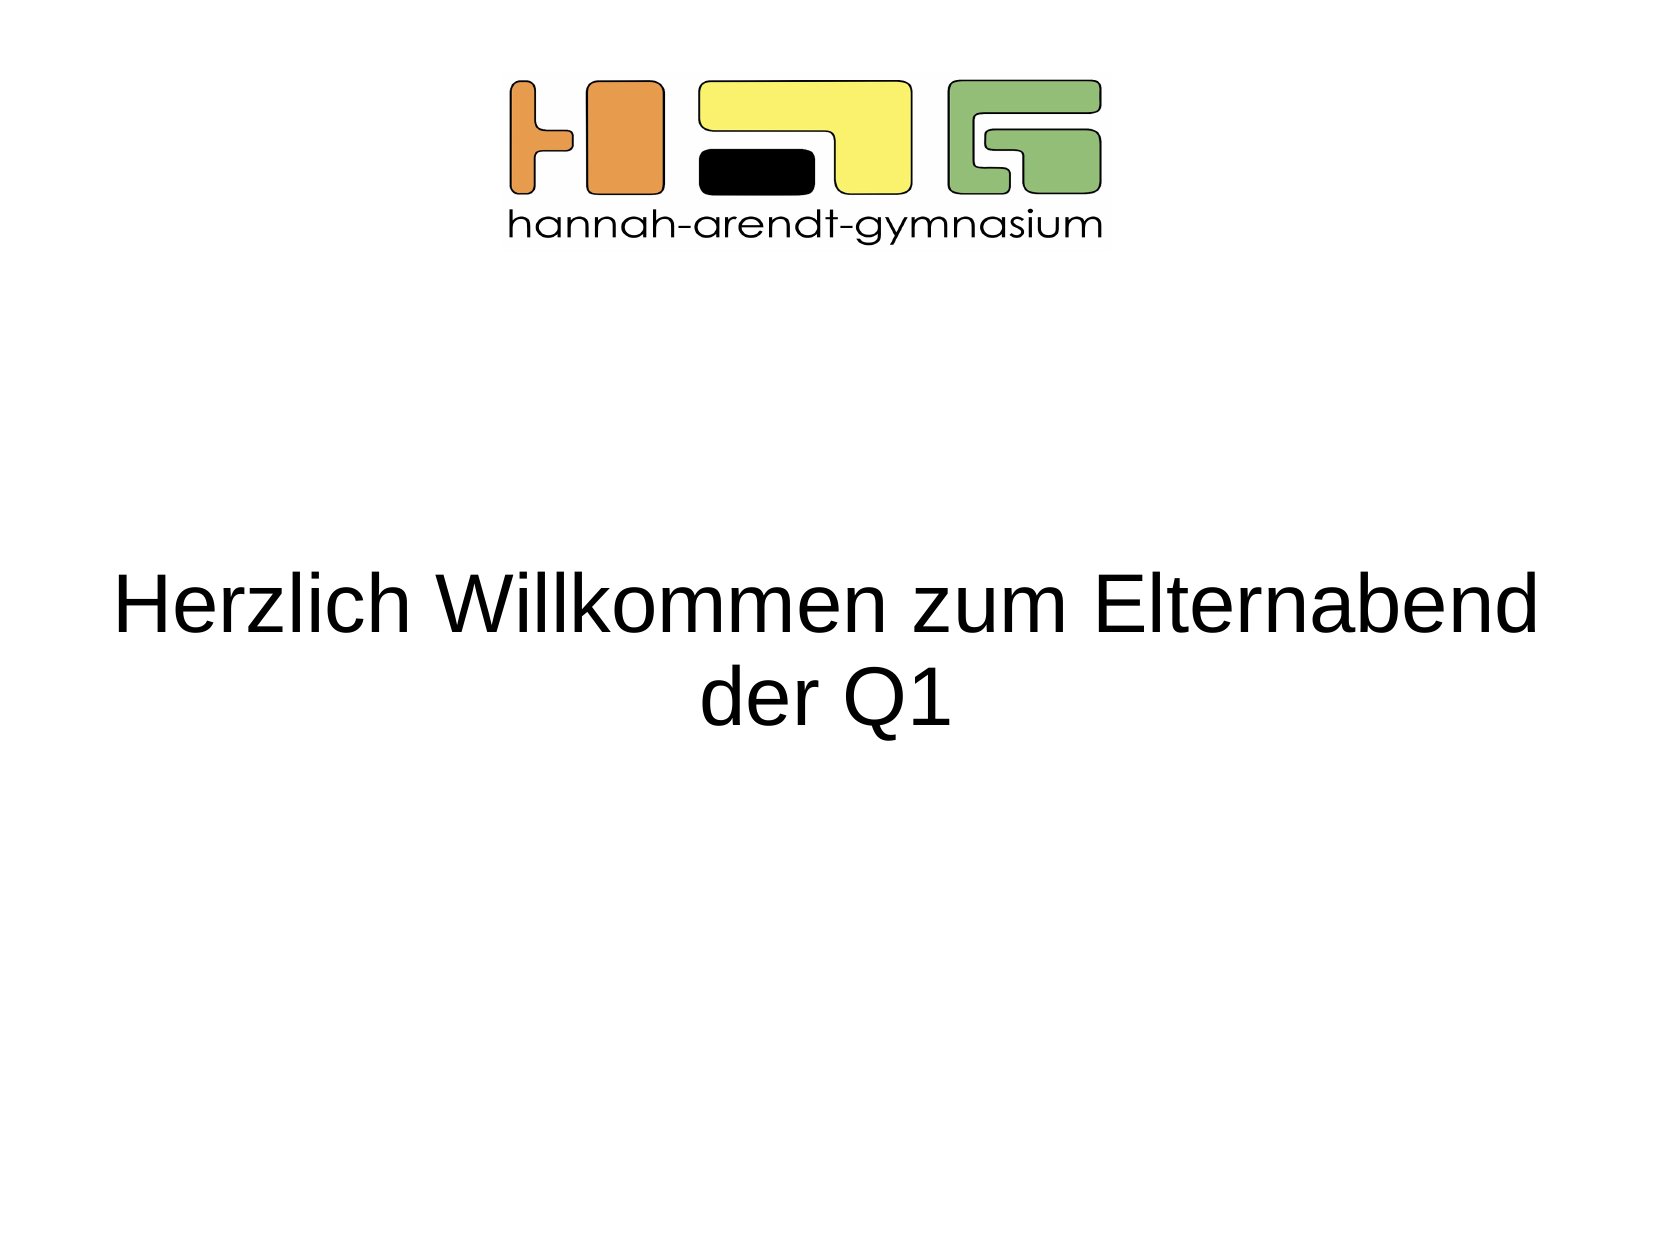

#
Herzlich Willkommen zum Elternabend
der Q1